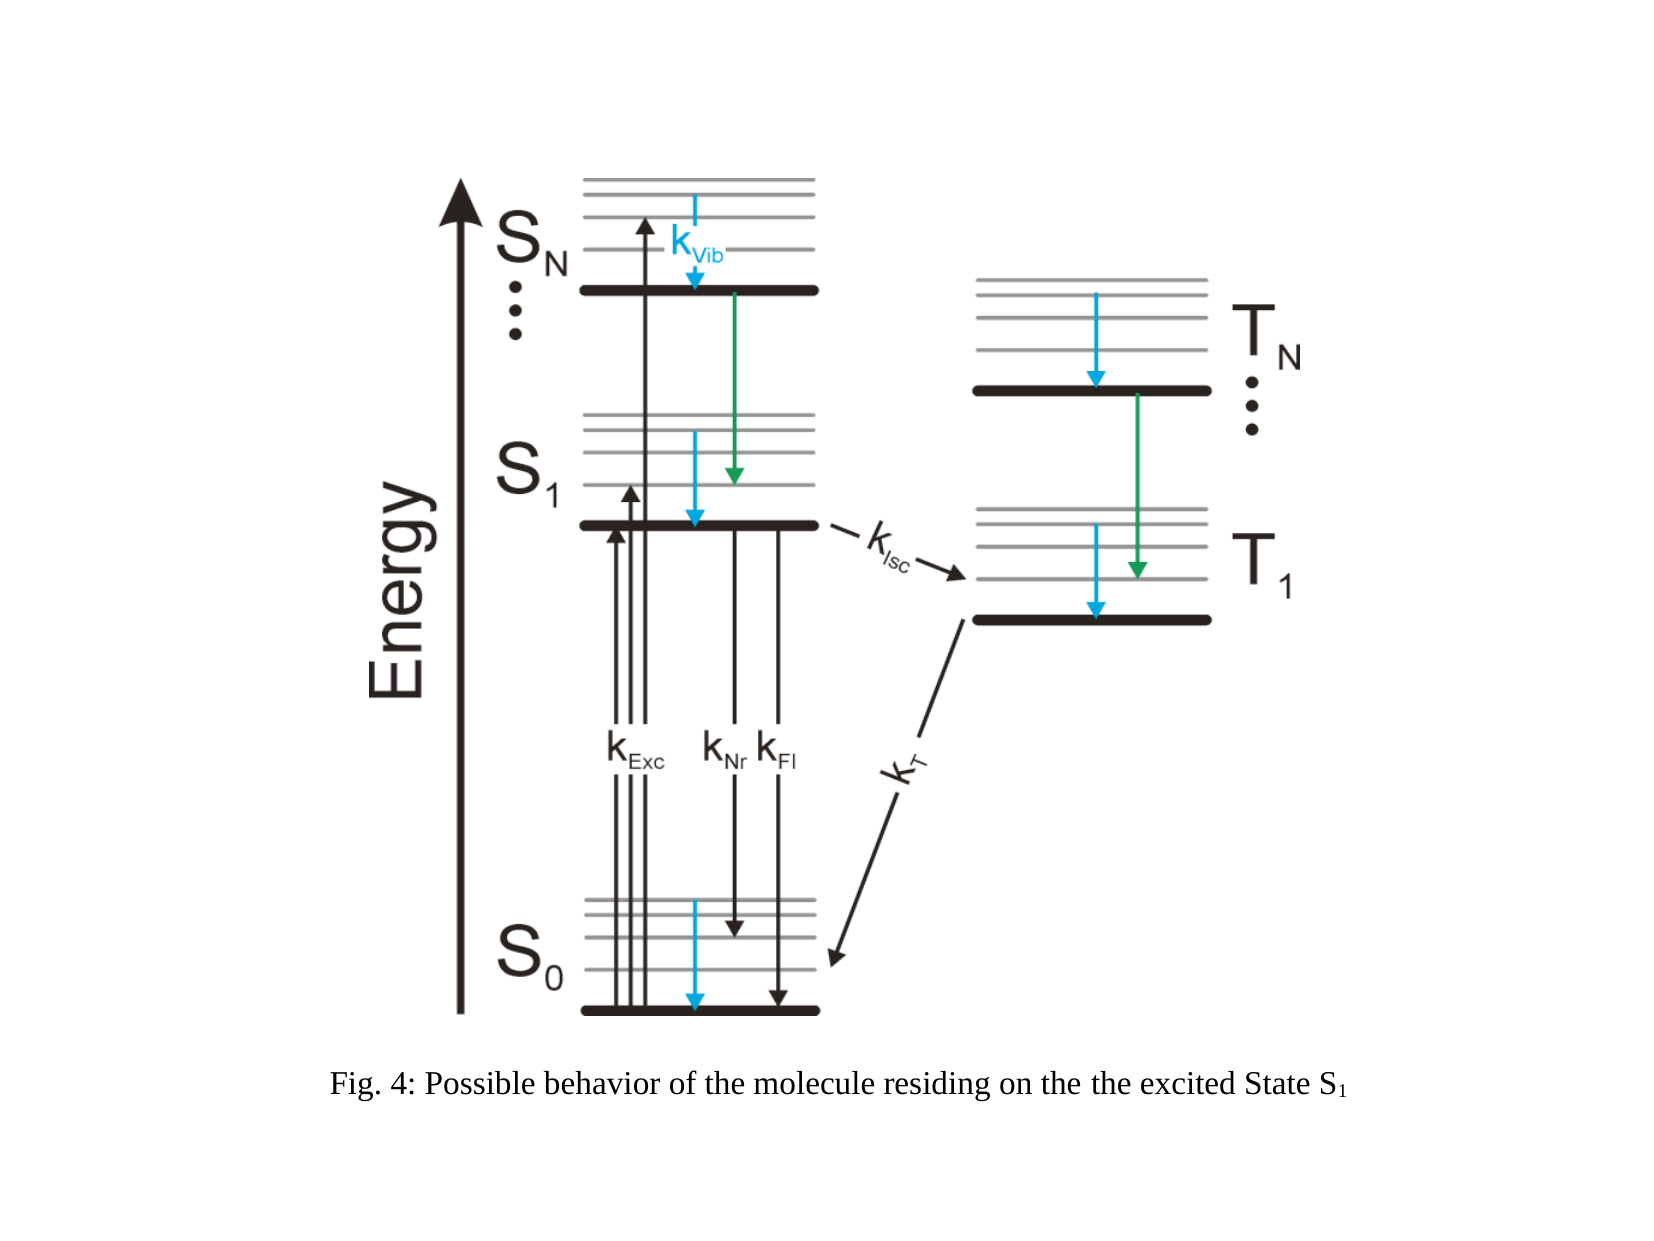

Fig. 4: Possible behavior of the molecule residing on the the excited State S1